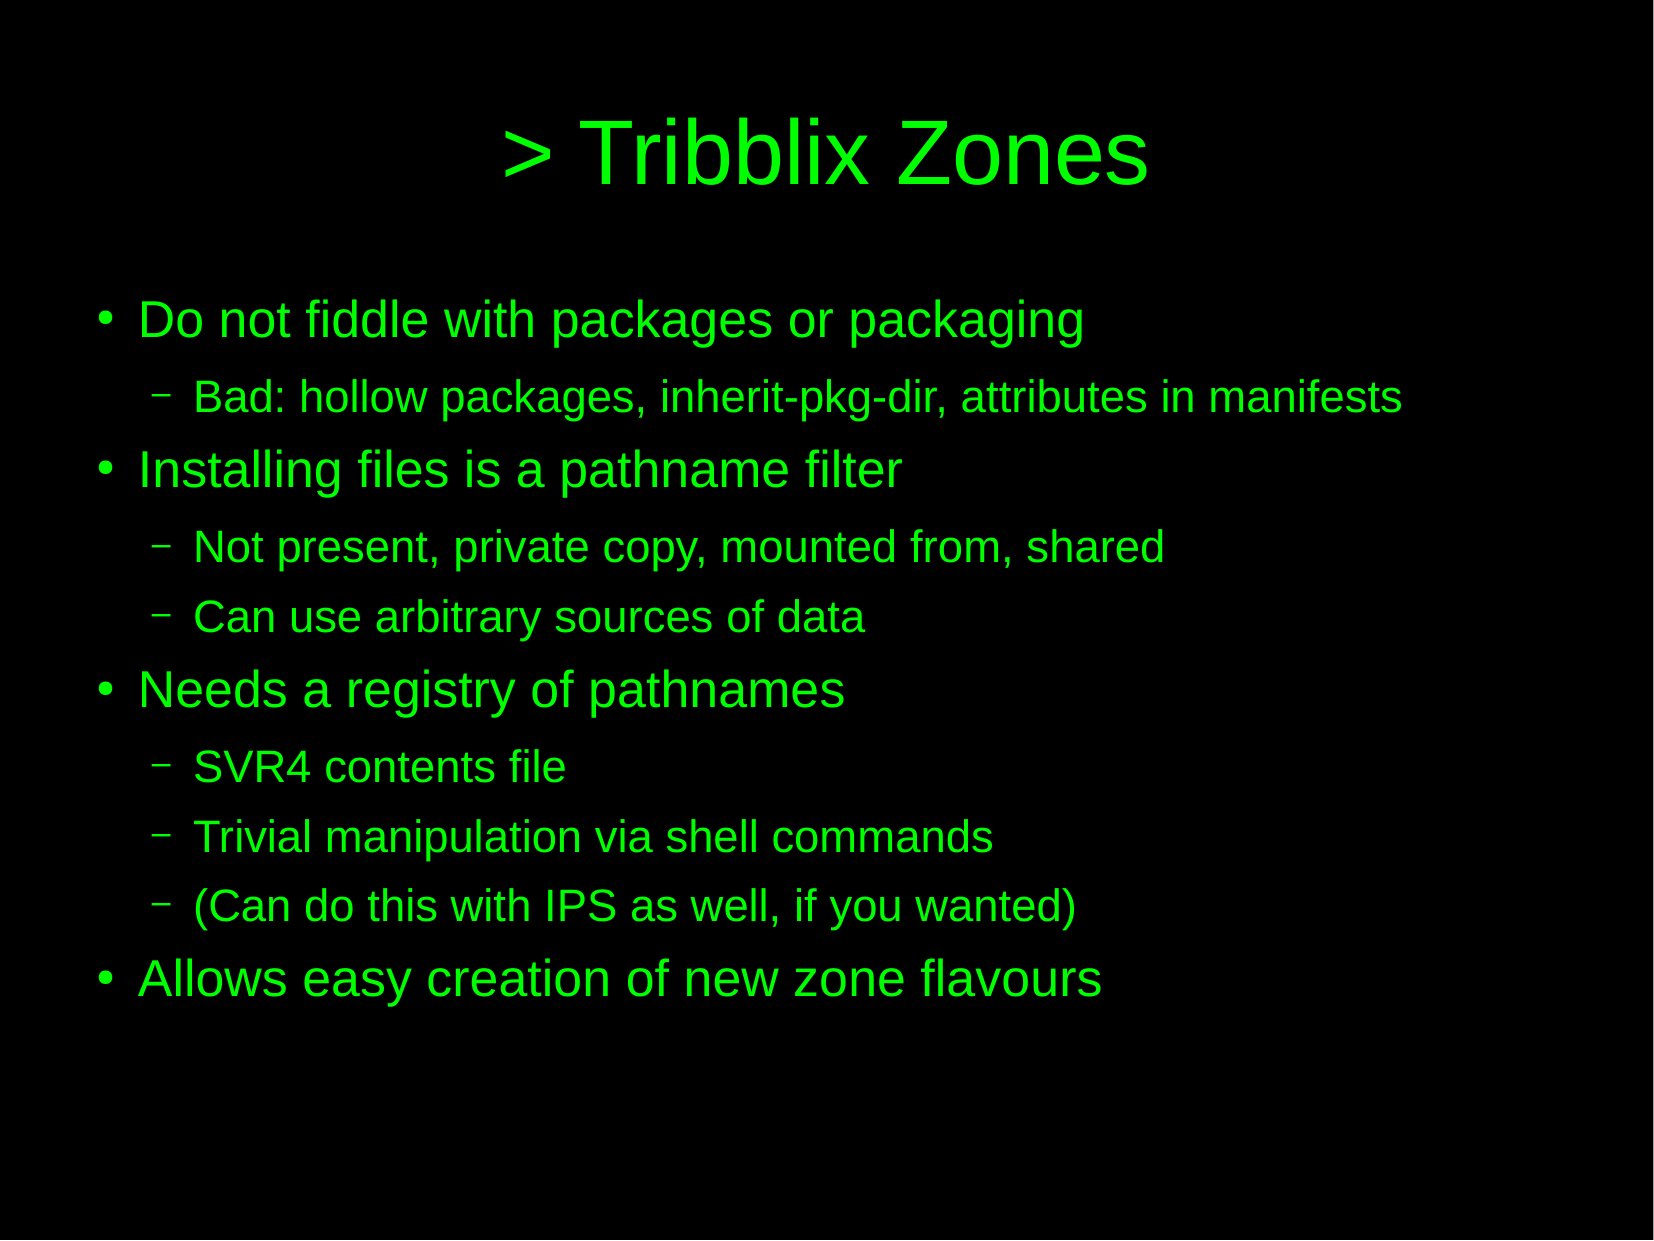

# > Tribblix Zones
Do not fiddle with packages or packaging
Bad: hollow packages, inherit-pkg-dir, attributes in manifests
Installing files is a pathname filter
Not present, private copy, mounted from, shared
Can use arbitrary sources of data
Needs a registry of pathnames
SVR4 contents file
Trivial manipulation via shell commands
(Can do this with IPS as well, if you wanted)
Allows easy creation of new zone flavours